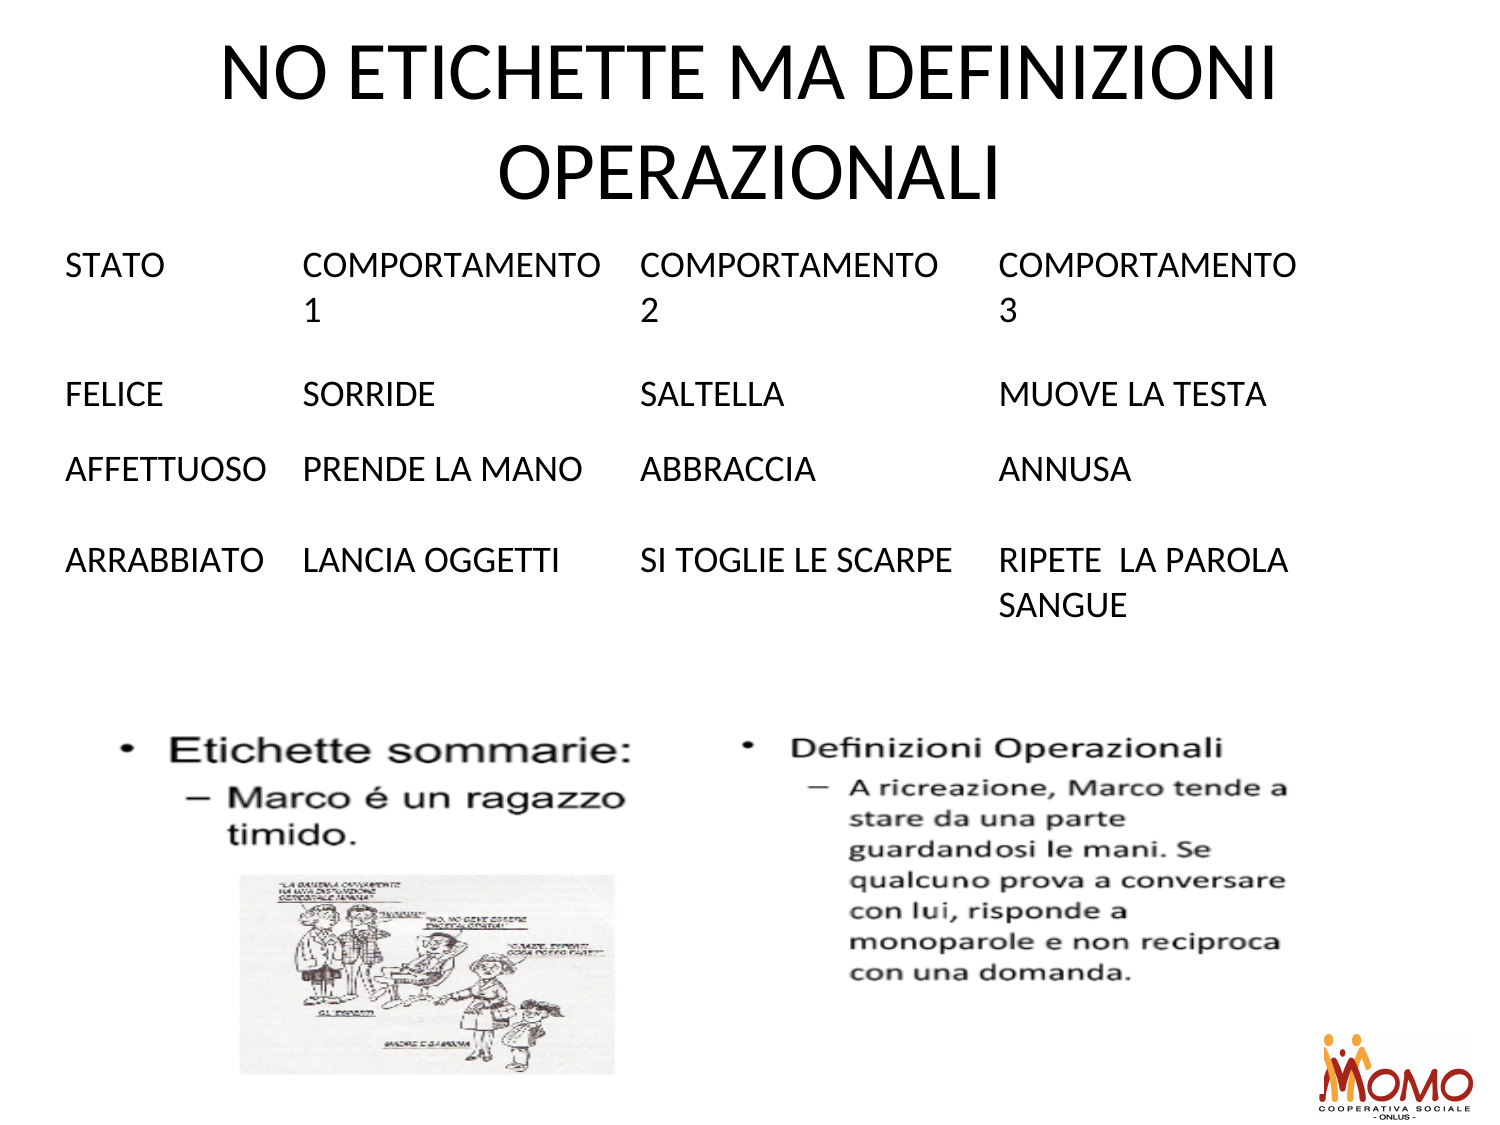

# NO ETICHETTE MA DEFINIZIONI OPERAZIONALI
| STATO | COMPORTAMENTO 1 | COMPORTAMENTO 2 | COMPORTAMENTO 3 | |
| --- | --- | --- | --- | --- |
| FELICE | SORRIDE | SALTELLA | MUOVE LA TESTA | |
| AFFETTUOSO | PRENDE LA MANO | ABBRACCIA | ANNUSA | |
| ARRABBIATO | LANCIA OGGETTI | SI TOGLIE LE SCARPE | RIPETE LA PAROLA SANGUE | |
| | | | | |